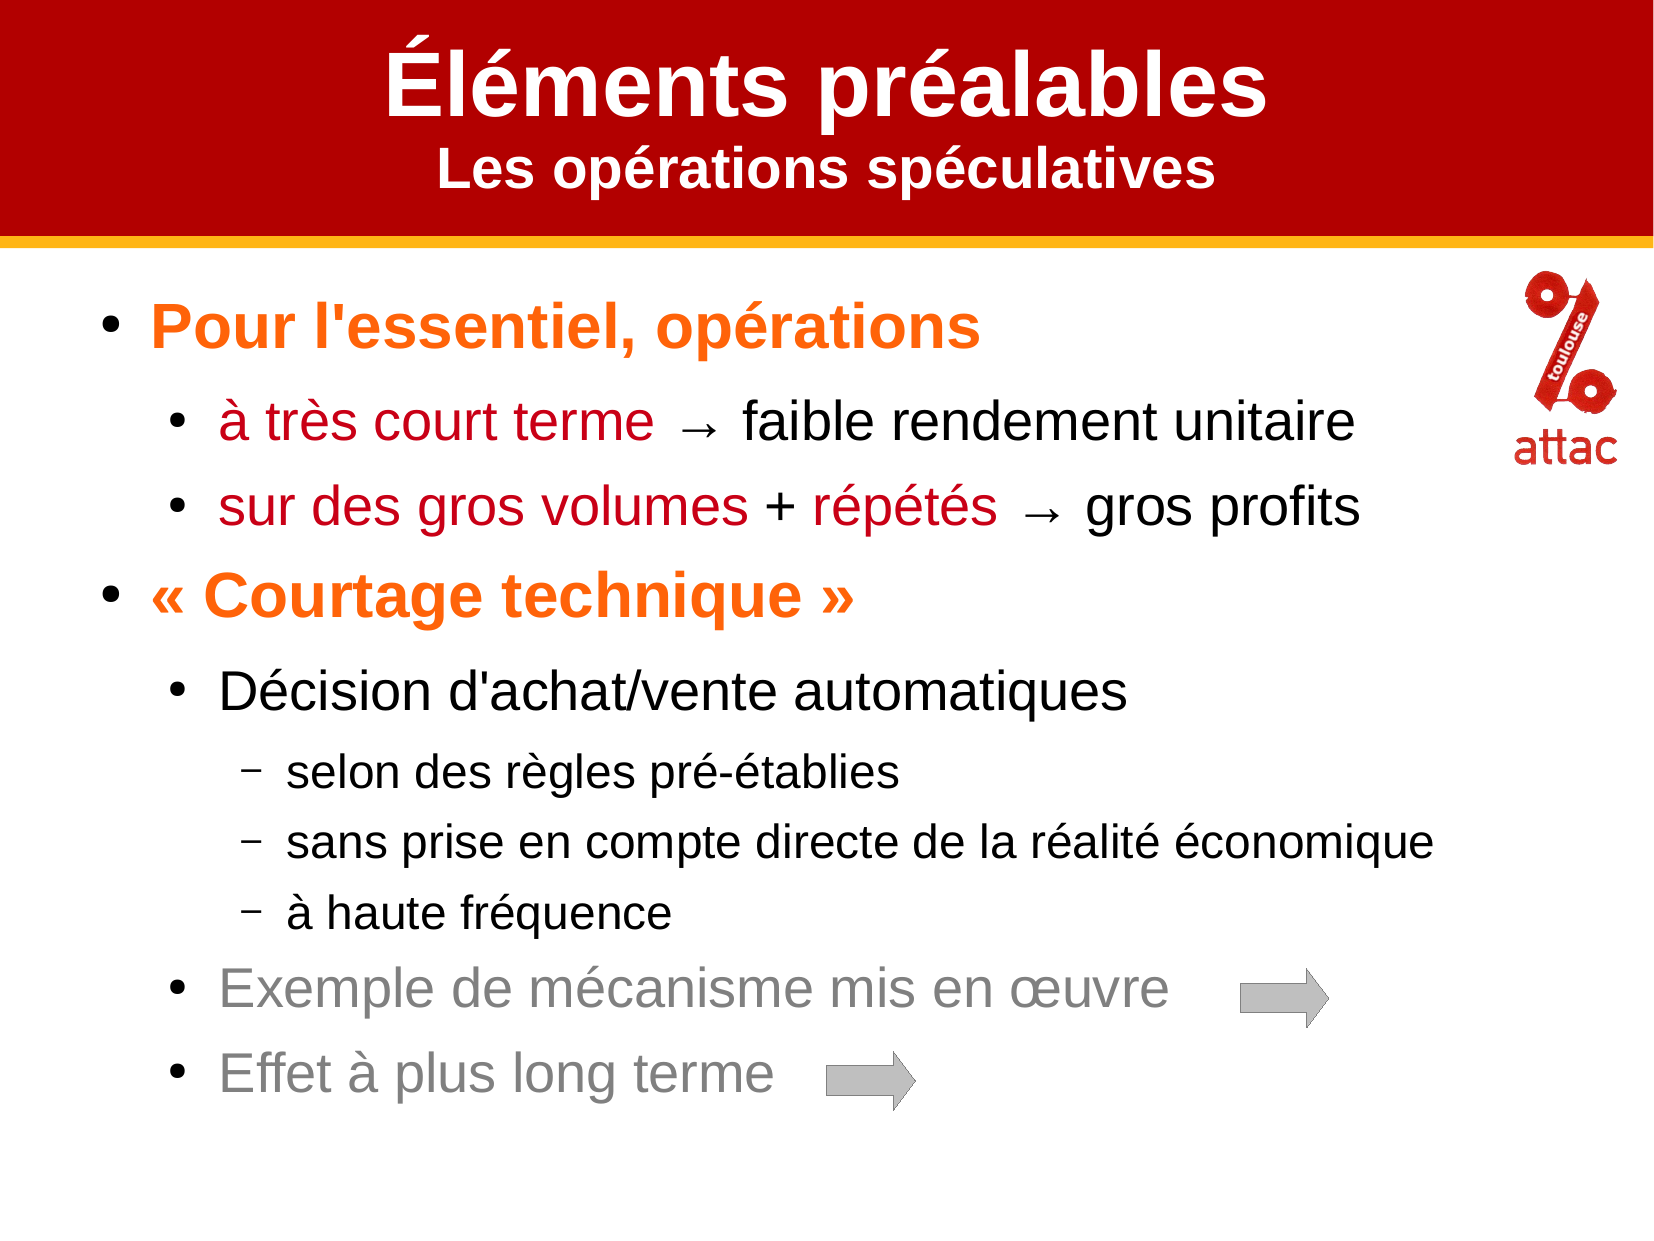

# Éléments préalables Les opérations spéculatives
Pour l'essentiel, opérations
à très court terme → faible rendement unitaire
sur des gros volumes + répétés → gros profits
« Courtage technique »
Décision d'achat/vente automatiques
selon des règles pré-établies
sans prise en compte directe de la réalité économique
à haute fréquence
Exemple de mécanisme mis en œuvre
Effet à plus long terme